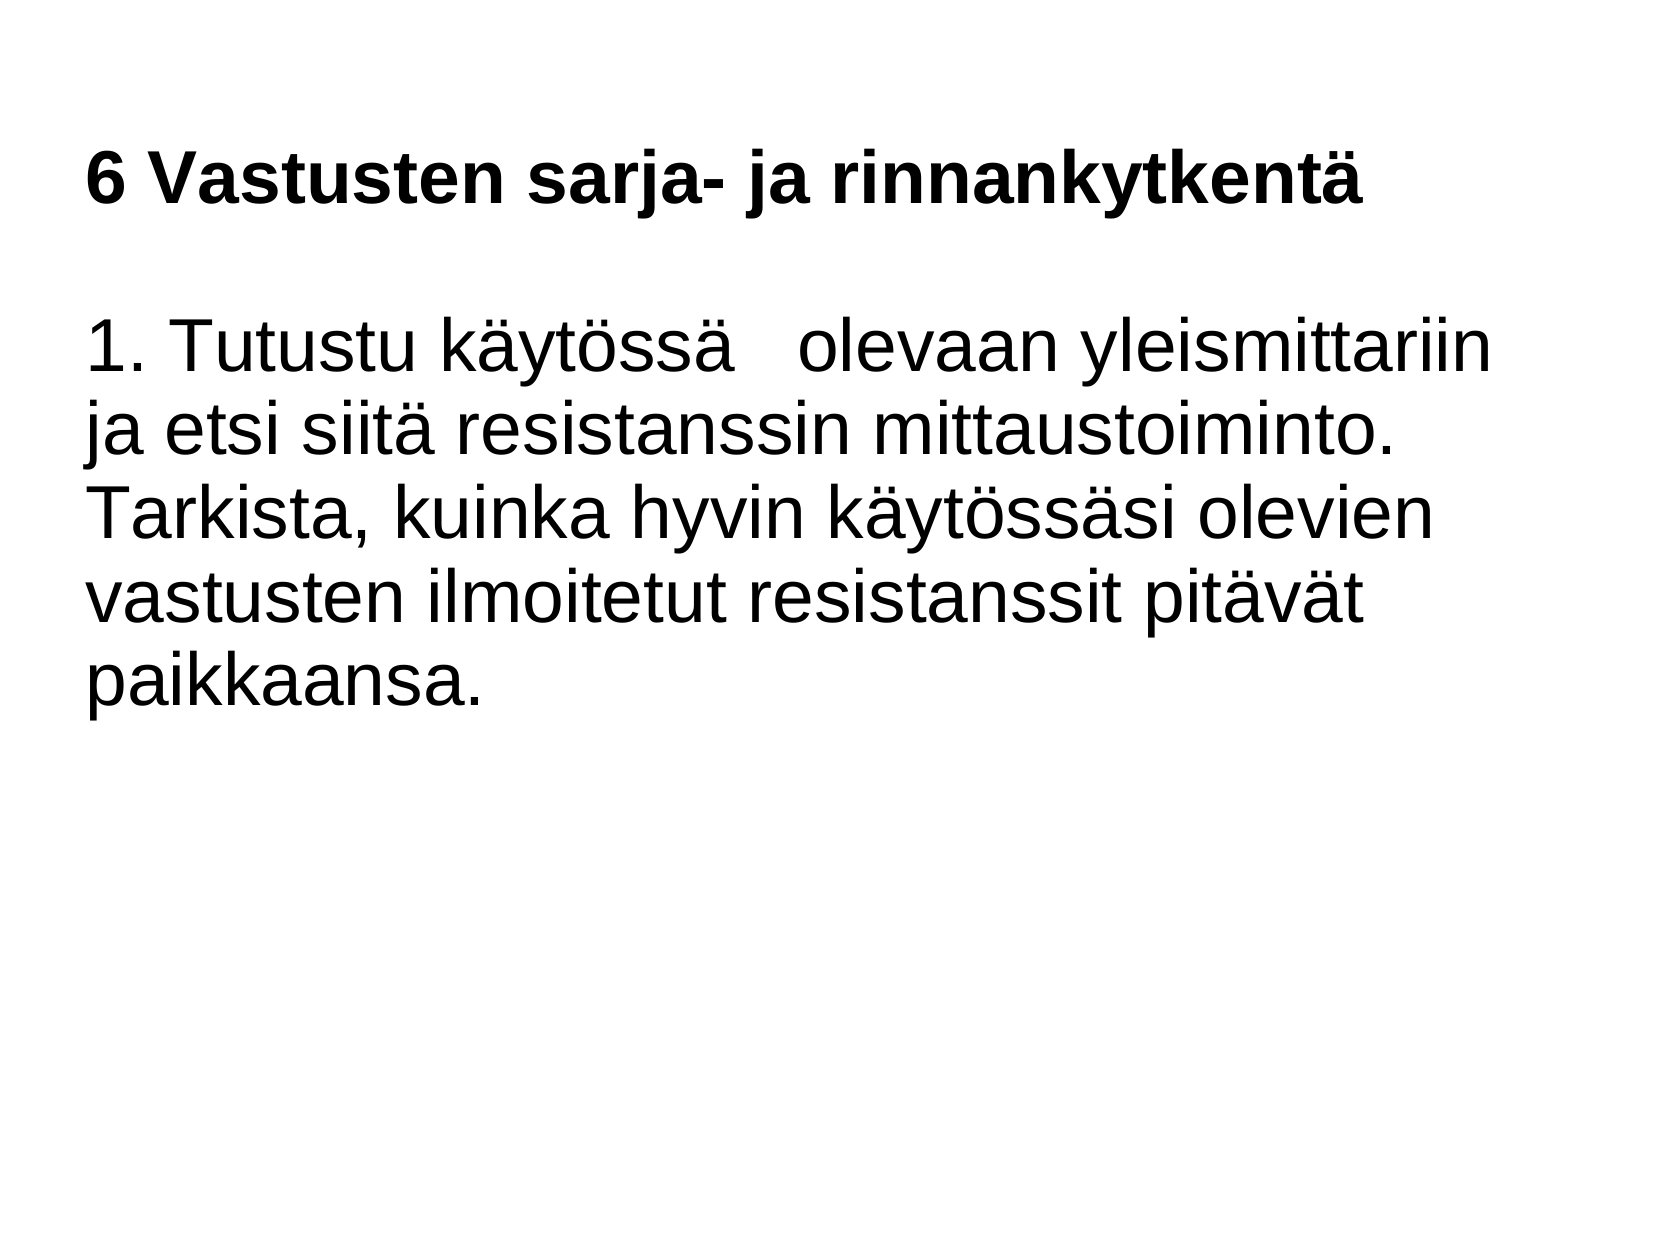

6 Vastusten sarja- ja rinnankytkentä
1. Tutustu käytössä olevaan yleismittariin ja etsi siitä resistanssin mittaustoiminto. Tarkista, kuinka hyvin käytössäsi olevien vastusten ilmoitetut resistanssit pitävät paikkaansa.